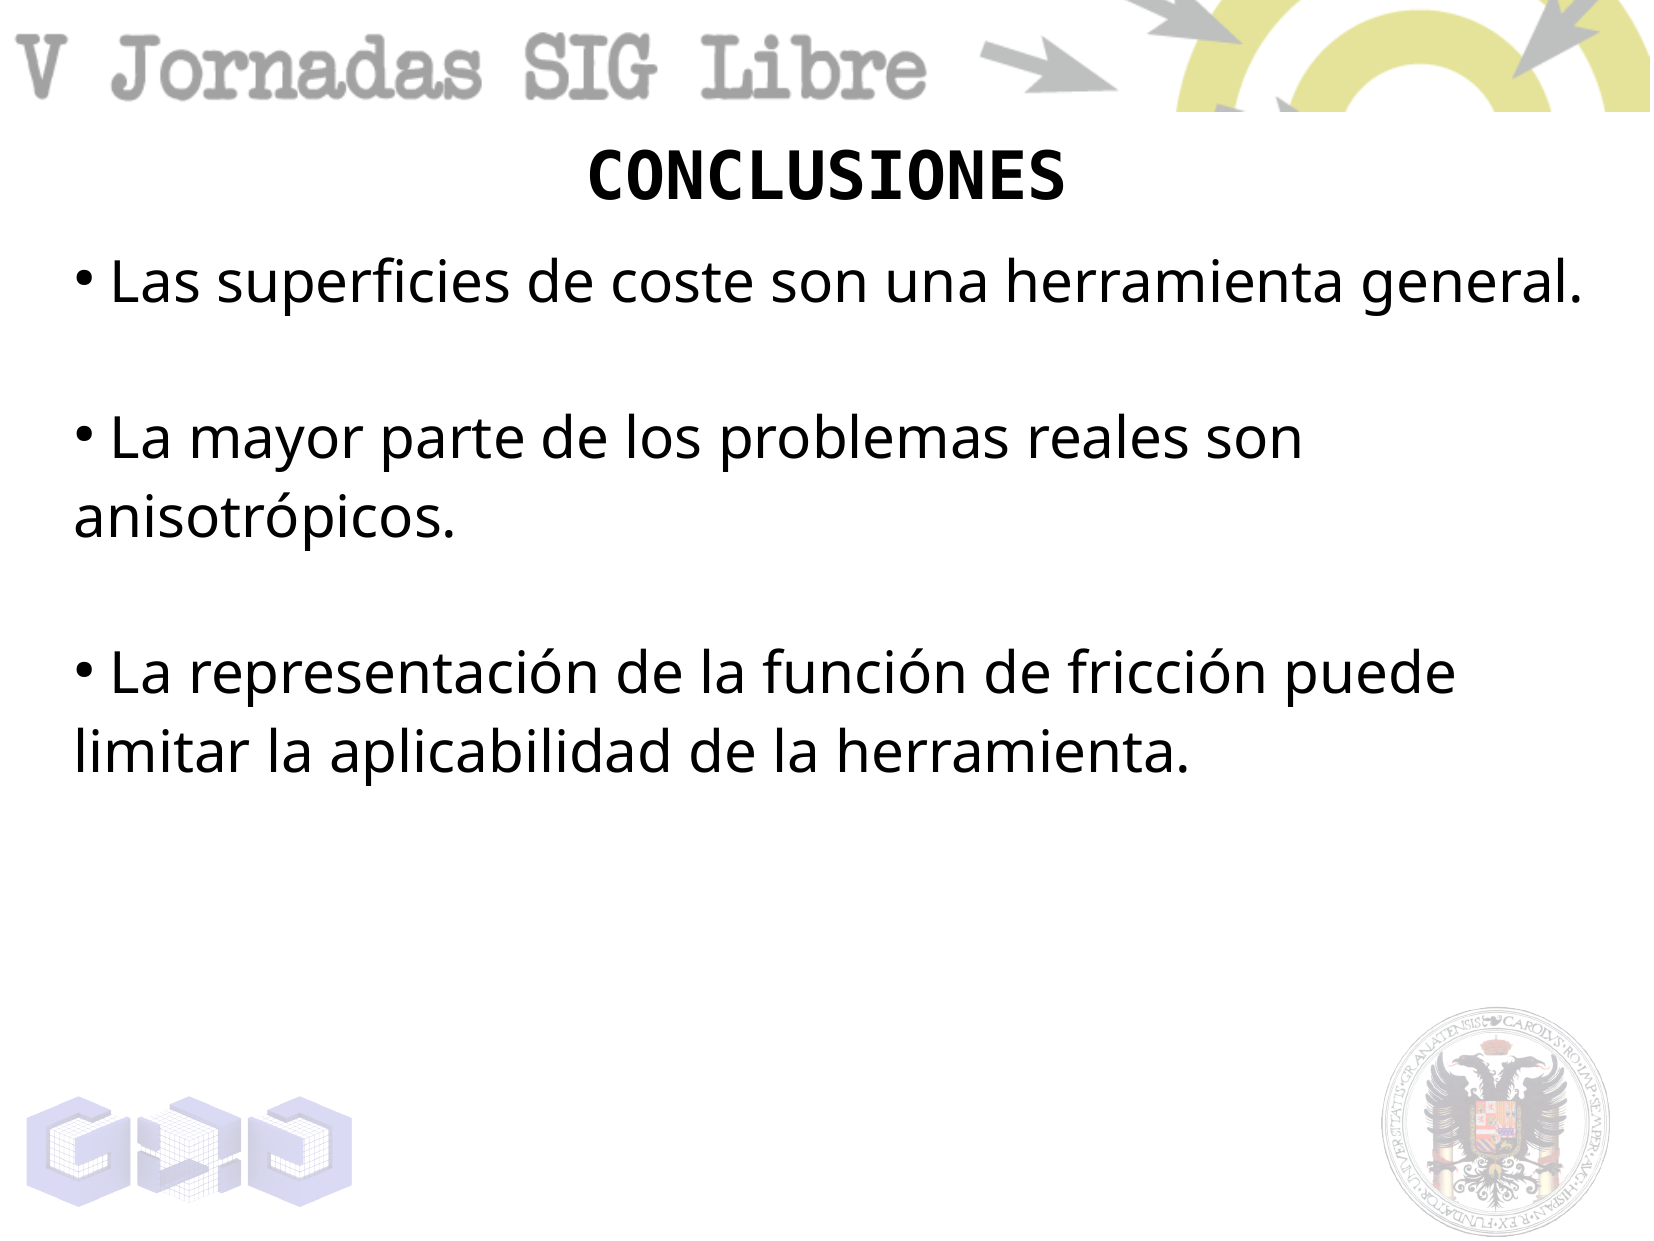

CONCLUSIONES
 Las superficies de coste son una herramienta general.
 La mayor parte de los problemas reales son anisotrópicos.
 La representación de la función de fricción puede limitar la aplicabilidad de la herramienta.